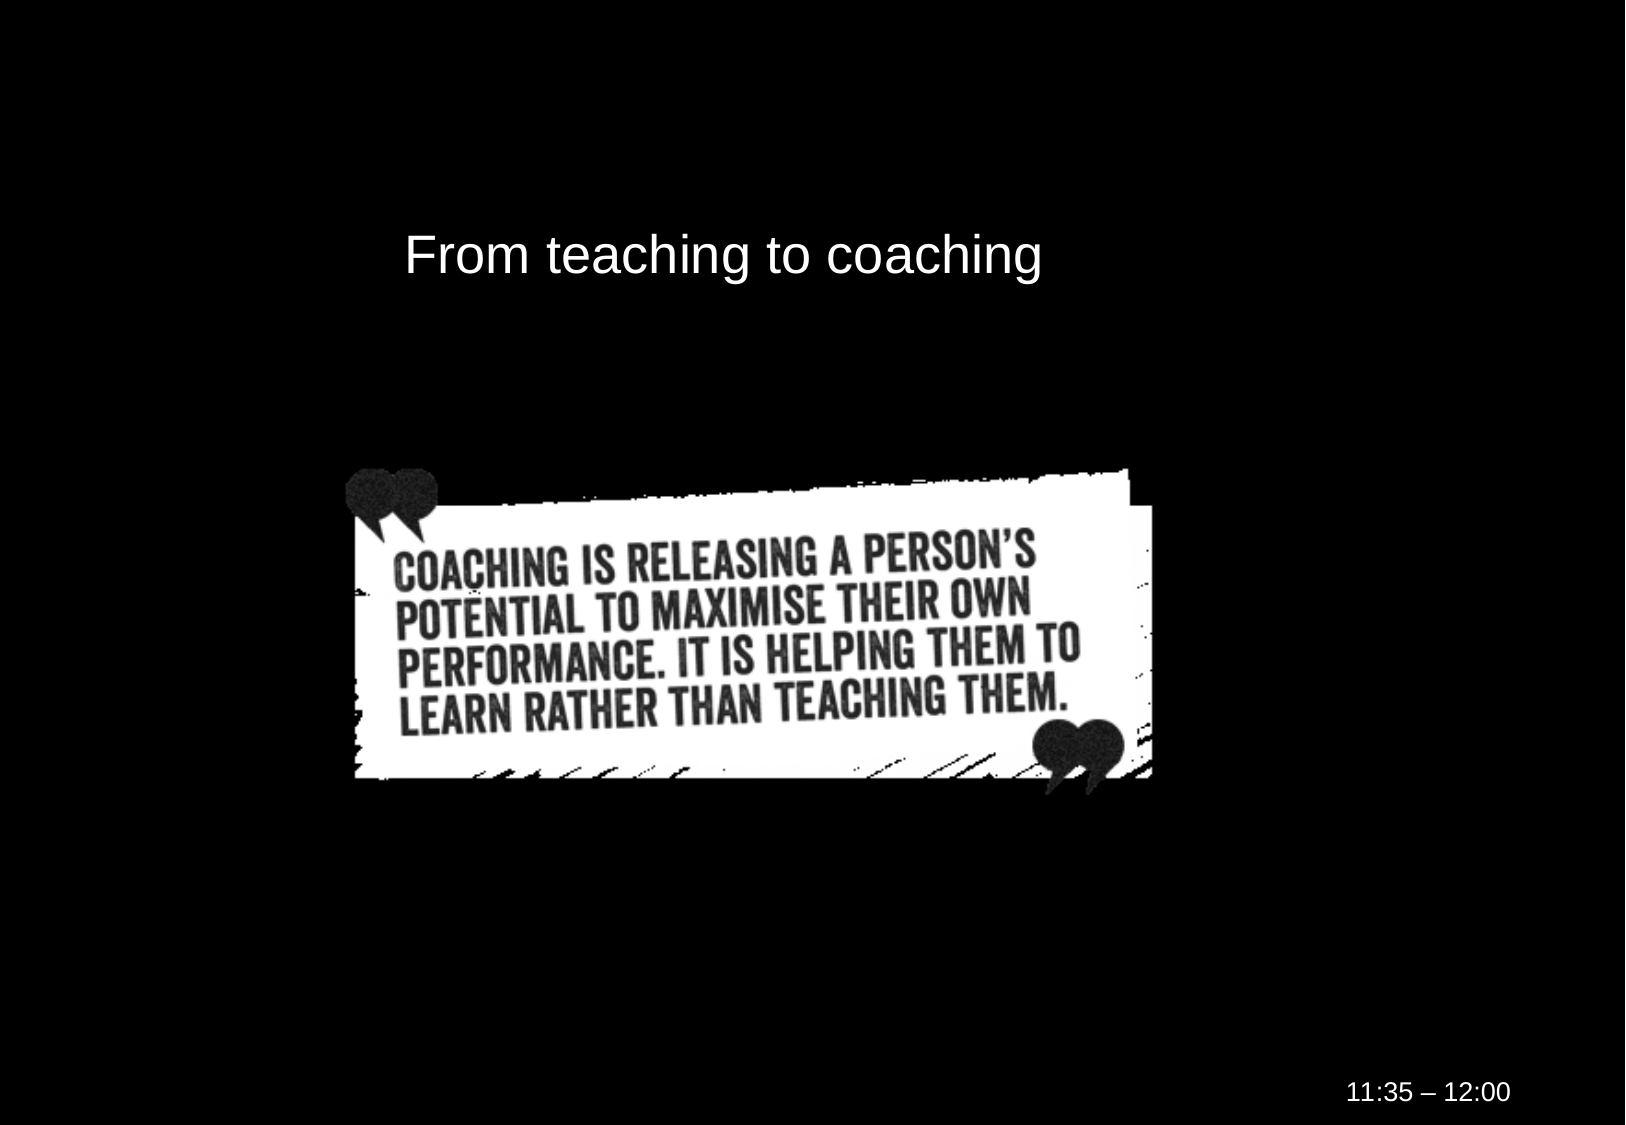

From teaching to coaching
11:35 – 12:00